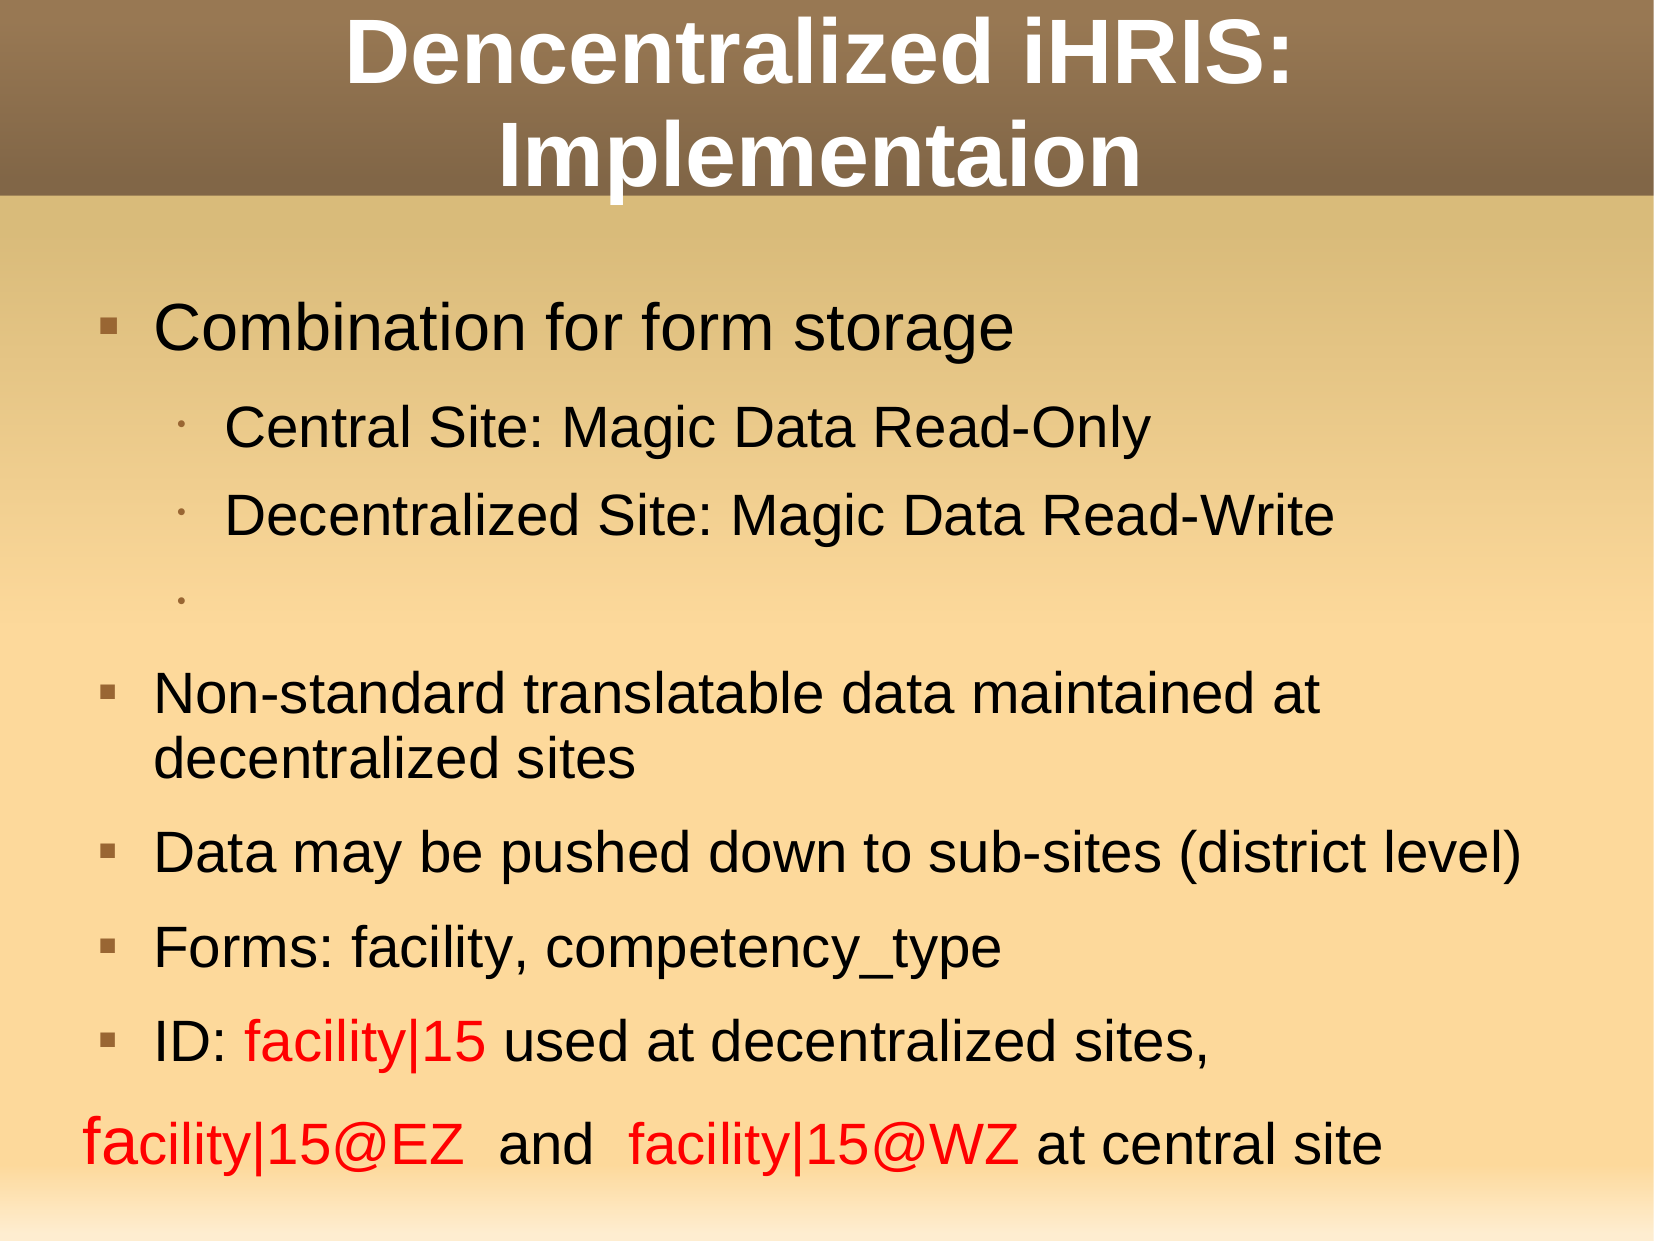

# Dencentralized iHRIS: Implementaion
Combination for form storage
Central Site: Magic Data Read-Only
Decentralized Site: Magic Data Read-Write
Non-standard translatable data maintained at decentralized sites
Data may be pushed down to sub-sites (district level)
Forms: facility, competency_type
ID: facility|15 used at decentralized sites,
facility|15@EZ and facility|15@WZ at central site